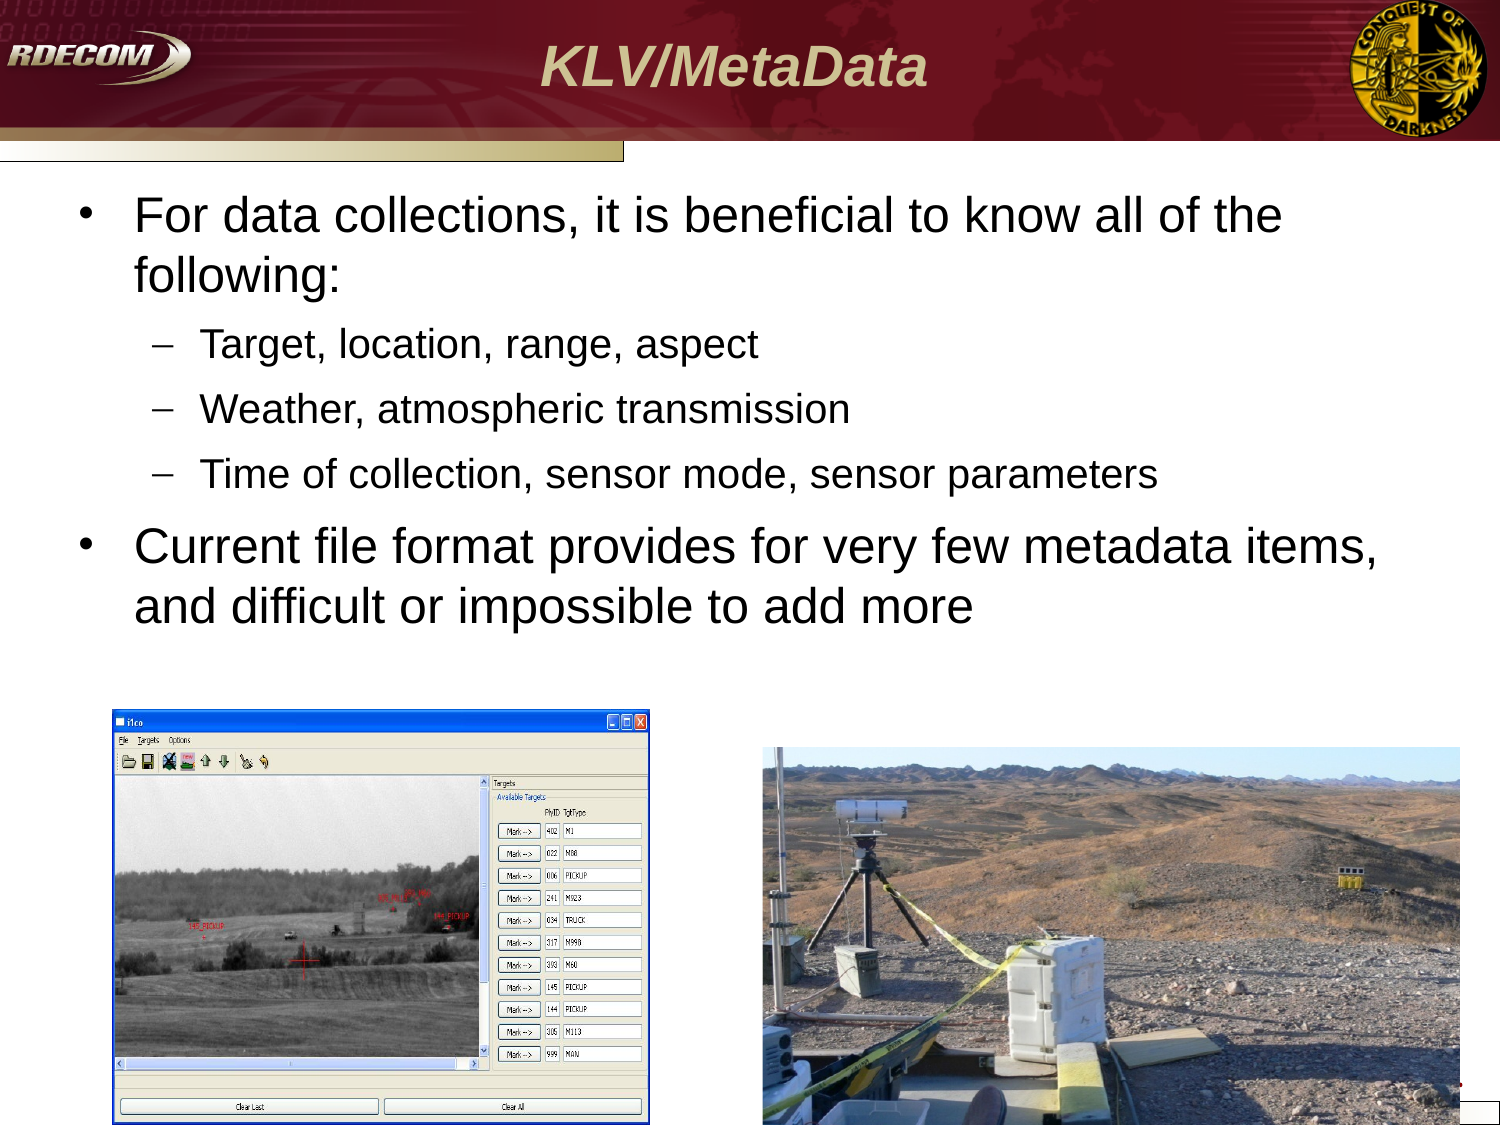

# KLV/MetaData
For data collections, it is beneficial to know all of the following:
Target, location, range, aspect
Weather, atmospheric transmission
Time of collection, sensor mode, sensor parameters
Current file format provides for very few metadata items, and difficult or impossible to add more